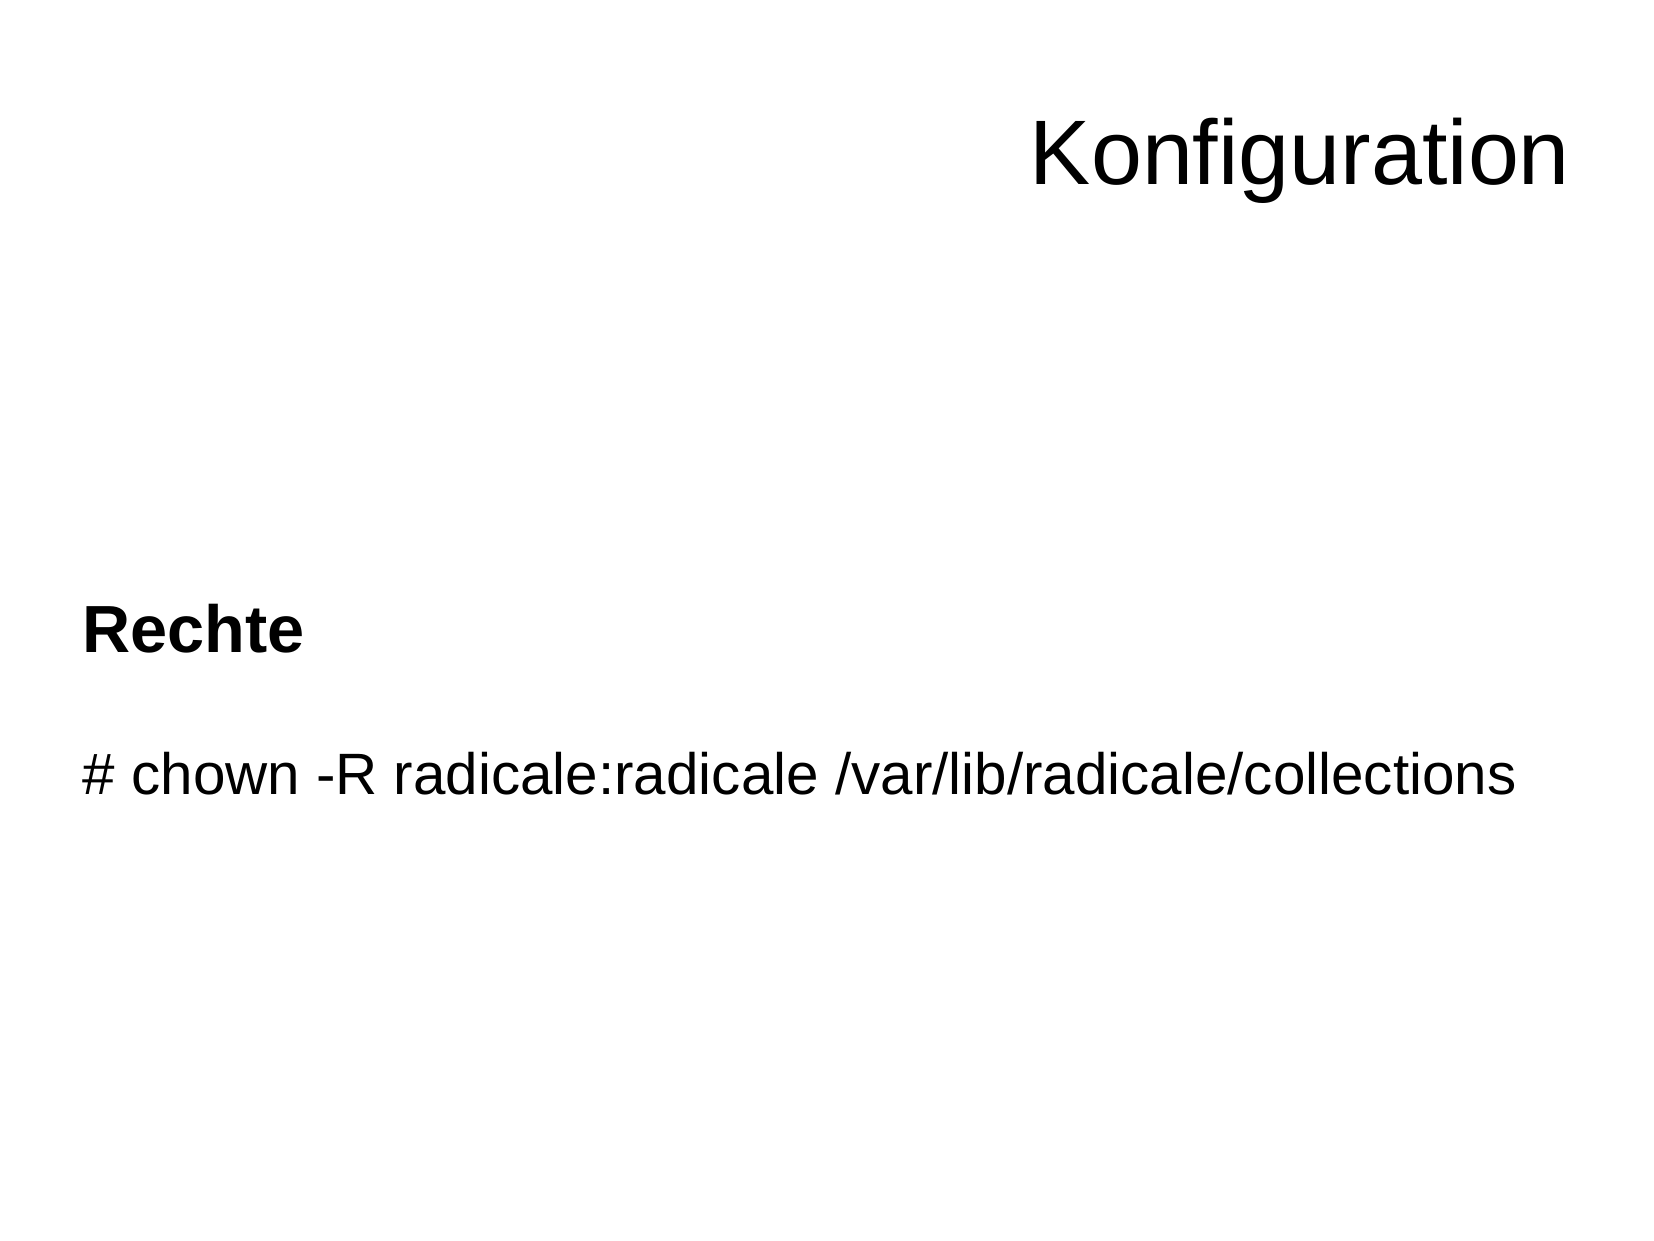

# Konfiguration
Rechte
# chown -R radicale:radicale /var/lib/radicale/collections